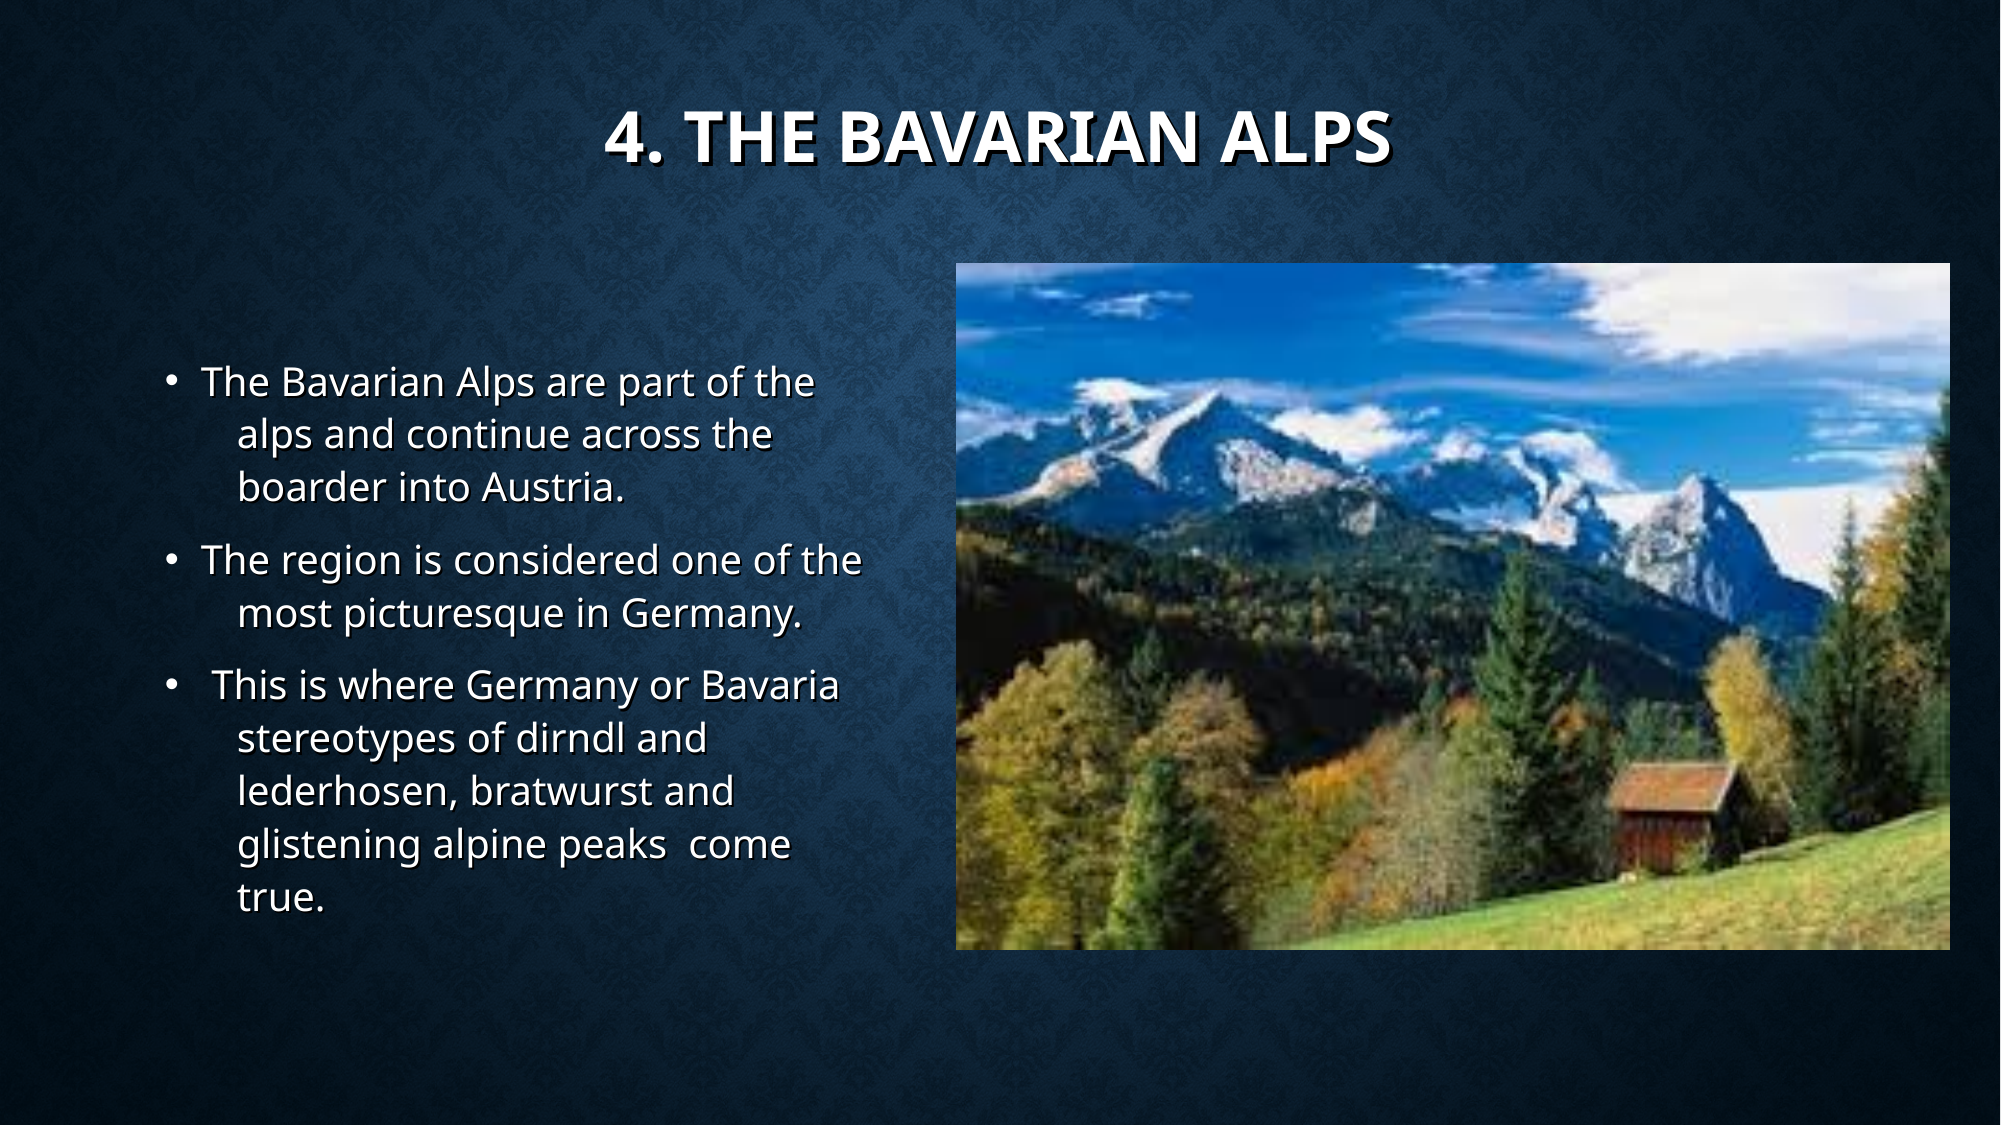

# 4. The Bavarian alps
The Bavarian Alps are part of the alps and continue across the boarder into Austria.
The region is considered one of the most picturesque in Germany.
 This is where Germany or Bavaria stereotypes of dirndl and lederhosen, bratwurst and glistening alpine peaks come true.